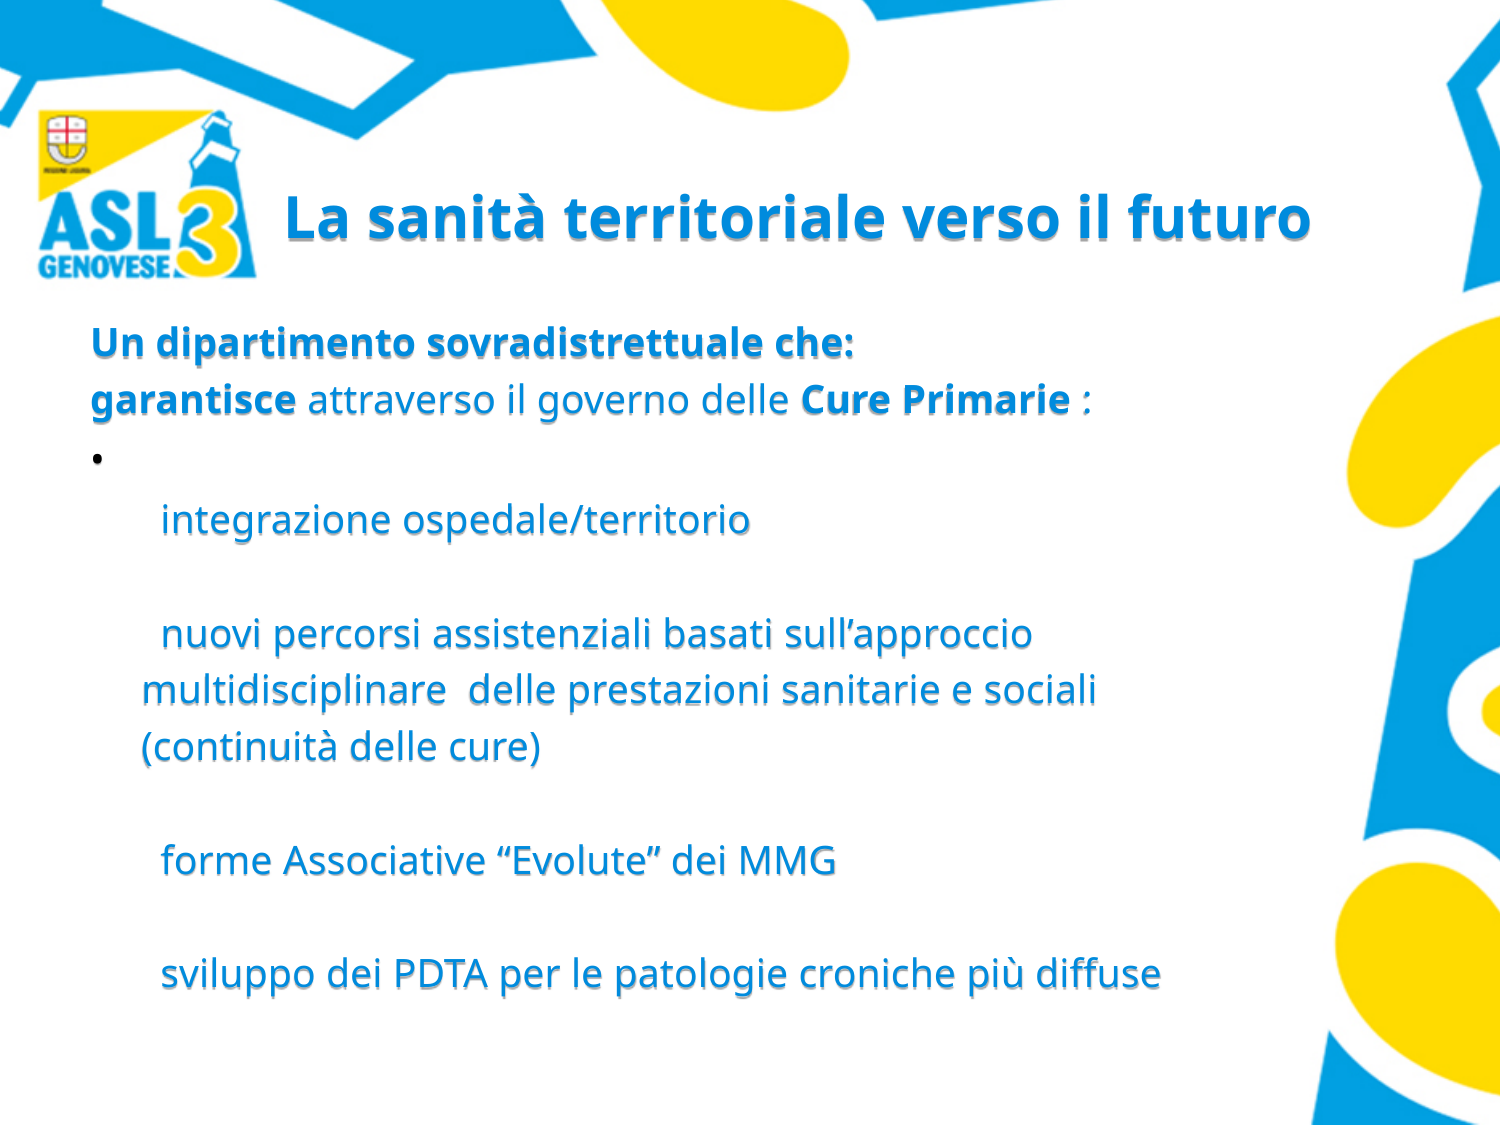

# La sanità territoriale verso il futuro
Un dipartimento sovradistrettuale che:
garantisce attraverso il governo delle Cure Primarie :
	integrazione ospedale/territorio
	nuovi percorsi assistenziali basati sull’approccio
 multidisciplinare delle prestazioni sanitarie e sociali
 (continuità delle cure)
	forme Associative “Evolute” dei MMG
	sviluppo dei PDTA per le patologie croniche più diffuse